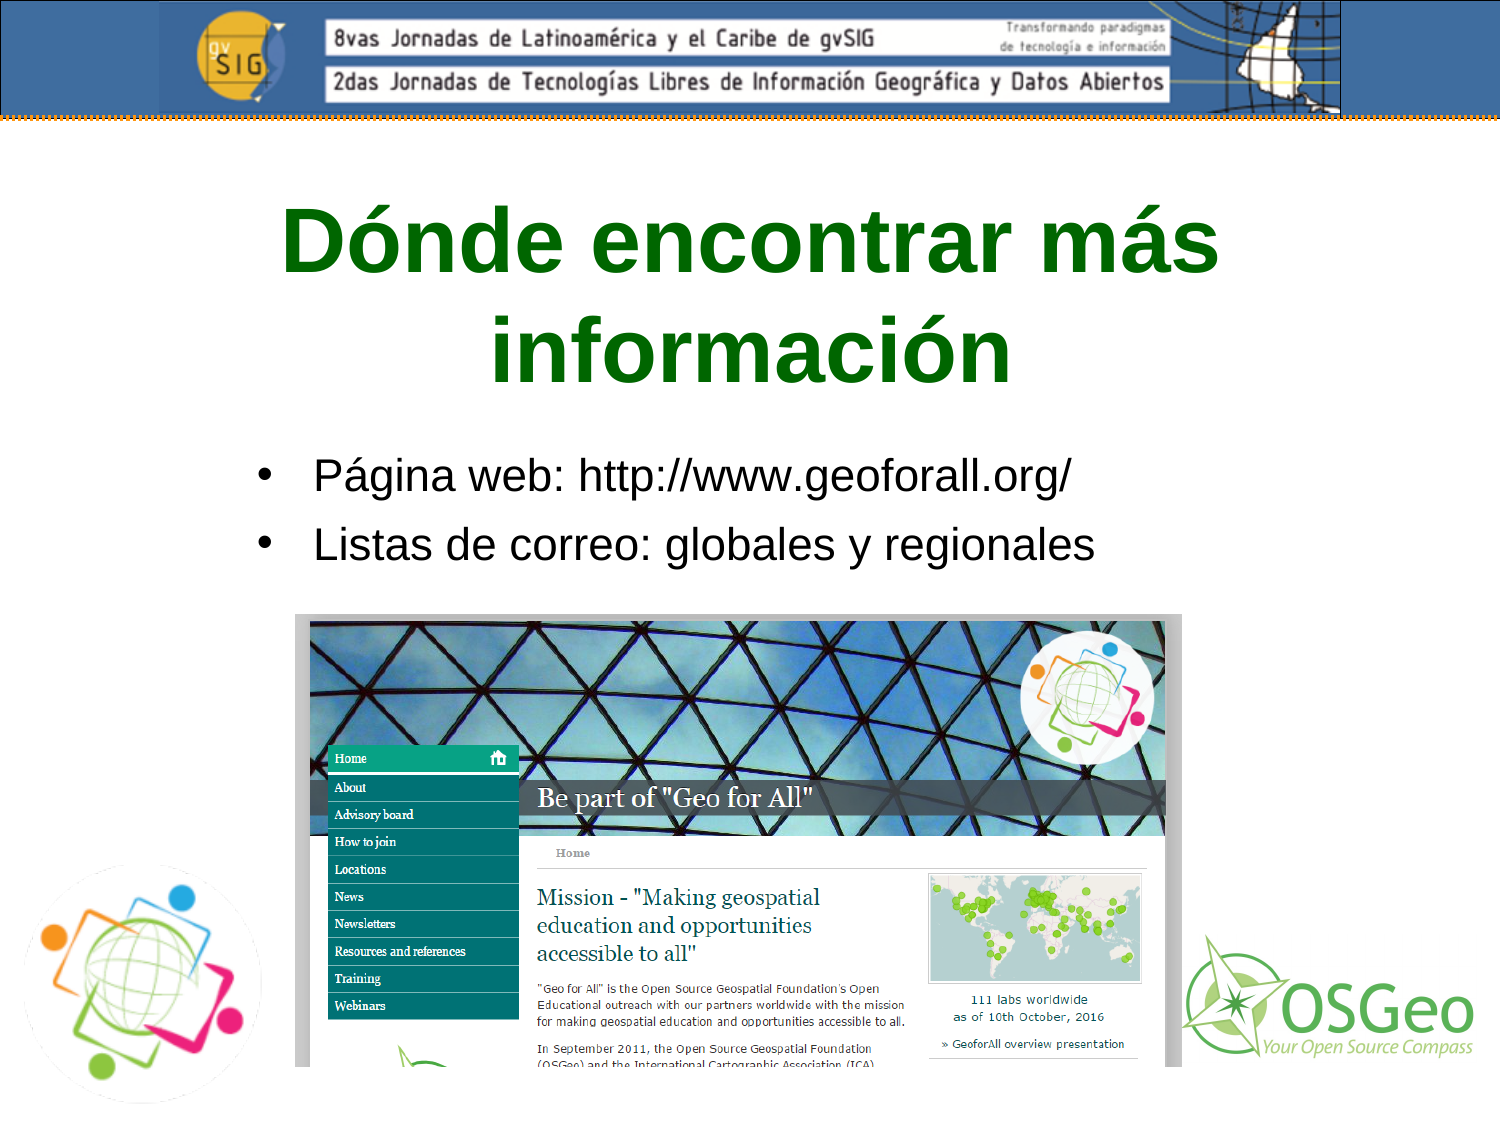

# Dónde encontrar más información
Página web: http://www.geoforall.org/
Listas de correo: globales y regionales